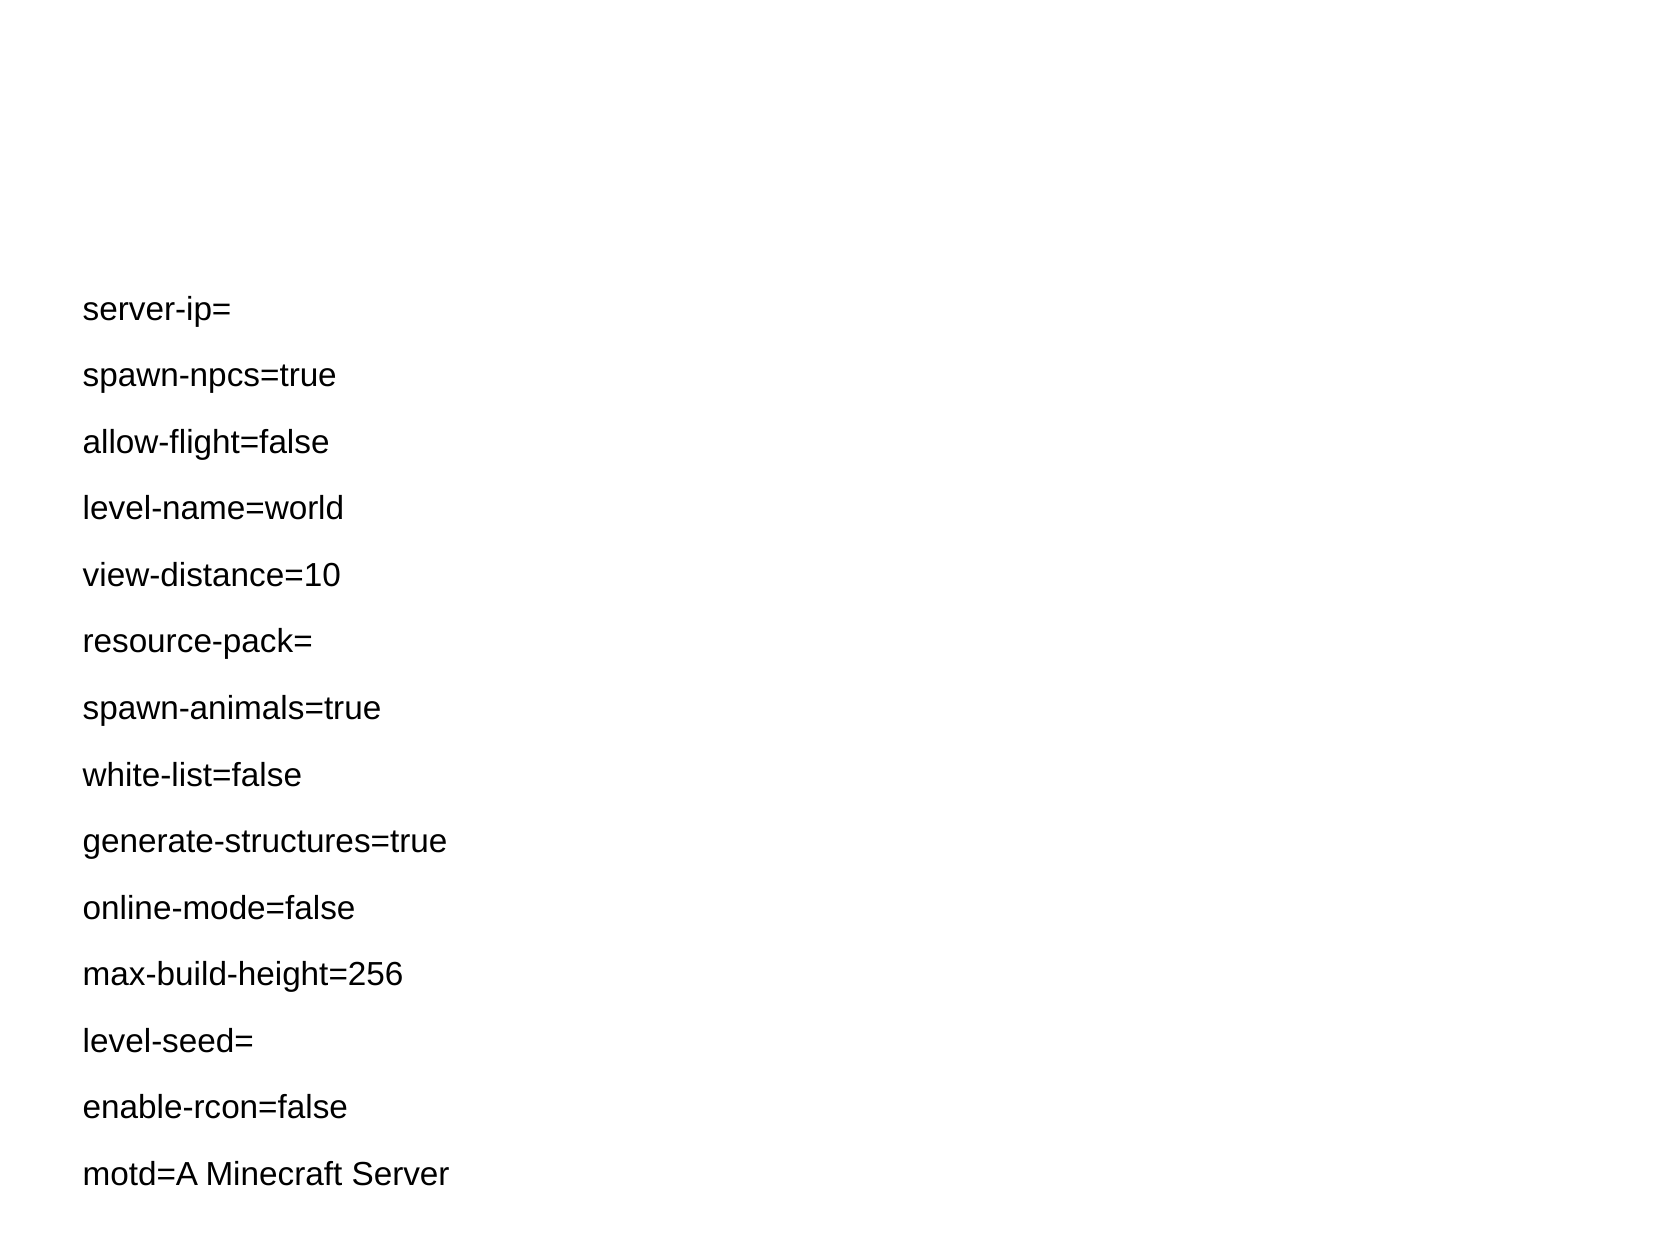

#
server-ip=
spawn-npcs=true
allow-flight=false
level-name=world
view-distance=10
resource-pack=
spawn-animals=true
white-list=false
generate-structures=true
online-mode=false
max-build-height=256
level-seed=
enable-rcon=false
motd=A Minecraft Server